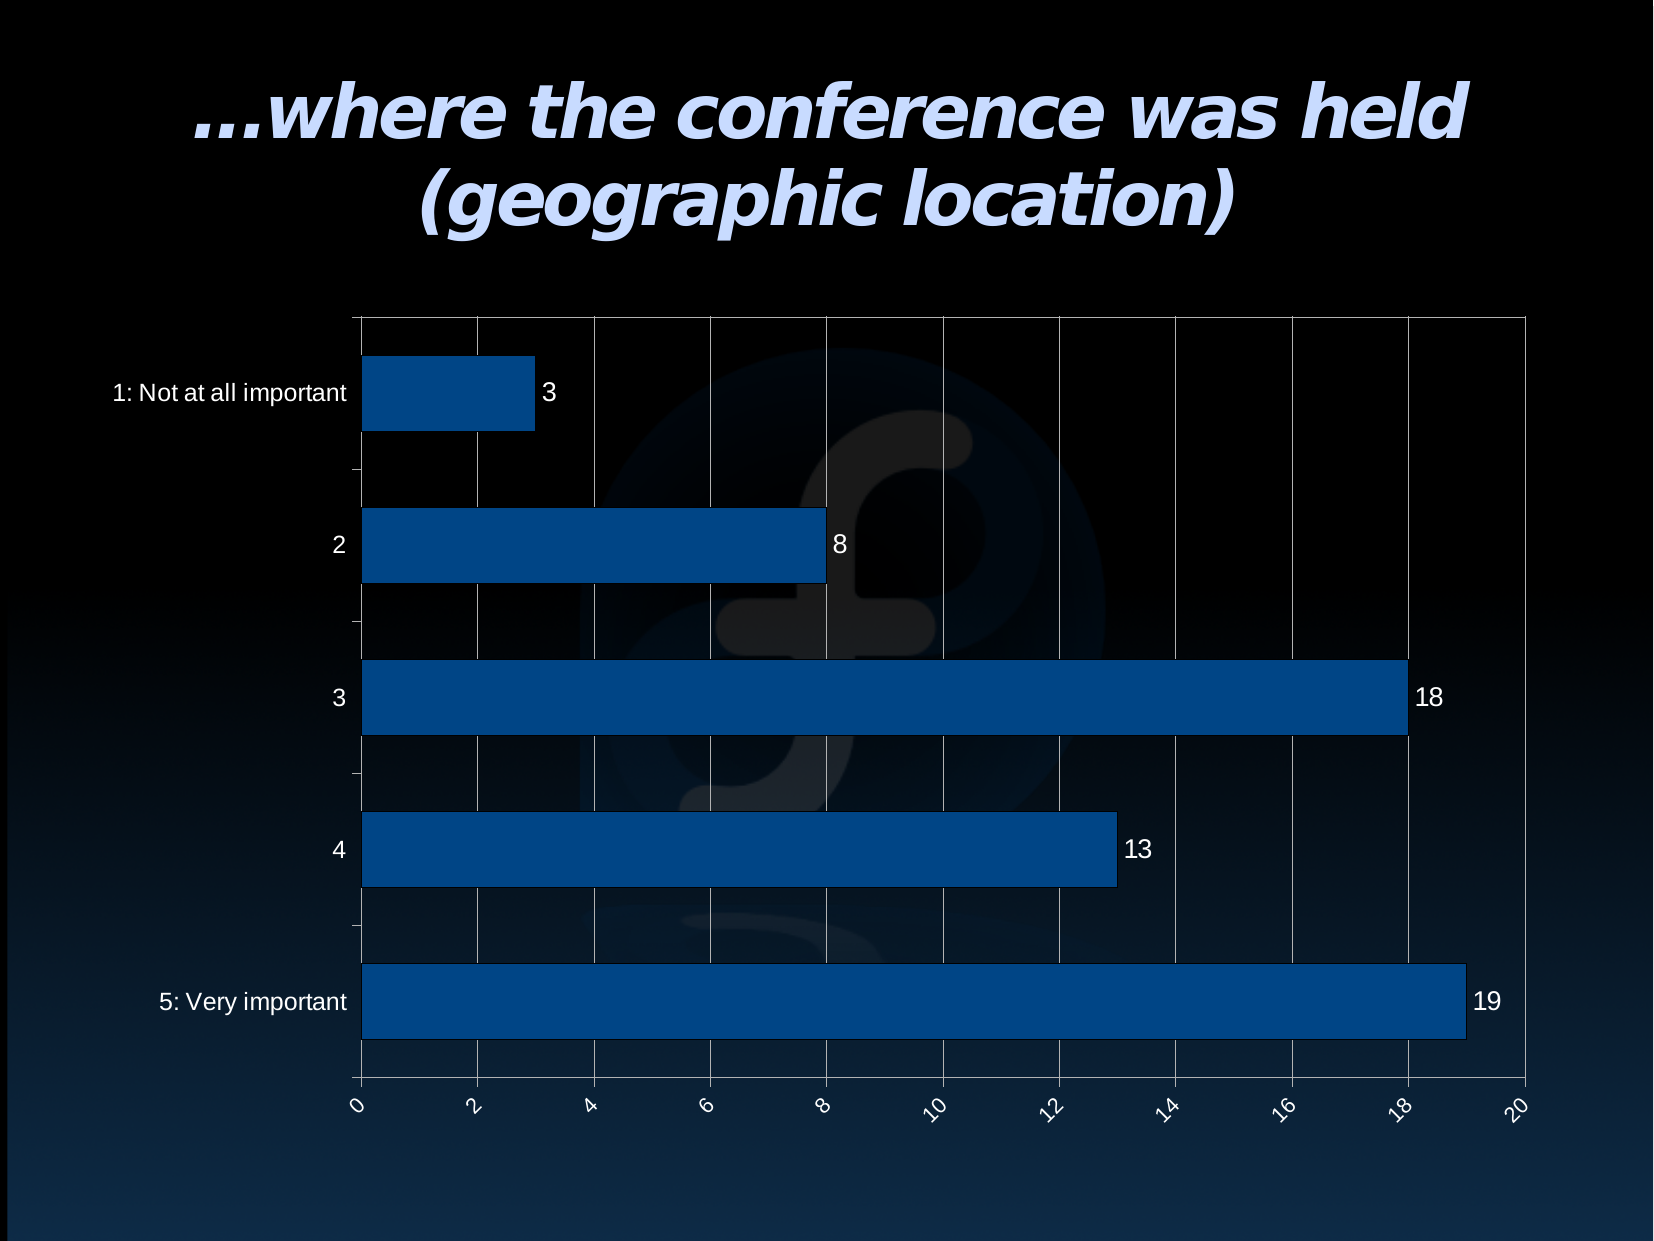

# ...where the conference was held (geographic location)
### Chart
| Category | 119 Total Respondents |
|---|---|
| 1: Not at all important | 3.0 |
| 2 | 8.0 |
| 3 | 18.0 |
| 4 | 13.0 |
| 5: Very important | 19.0 |